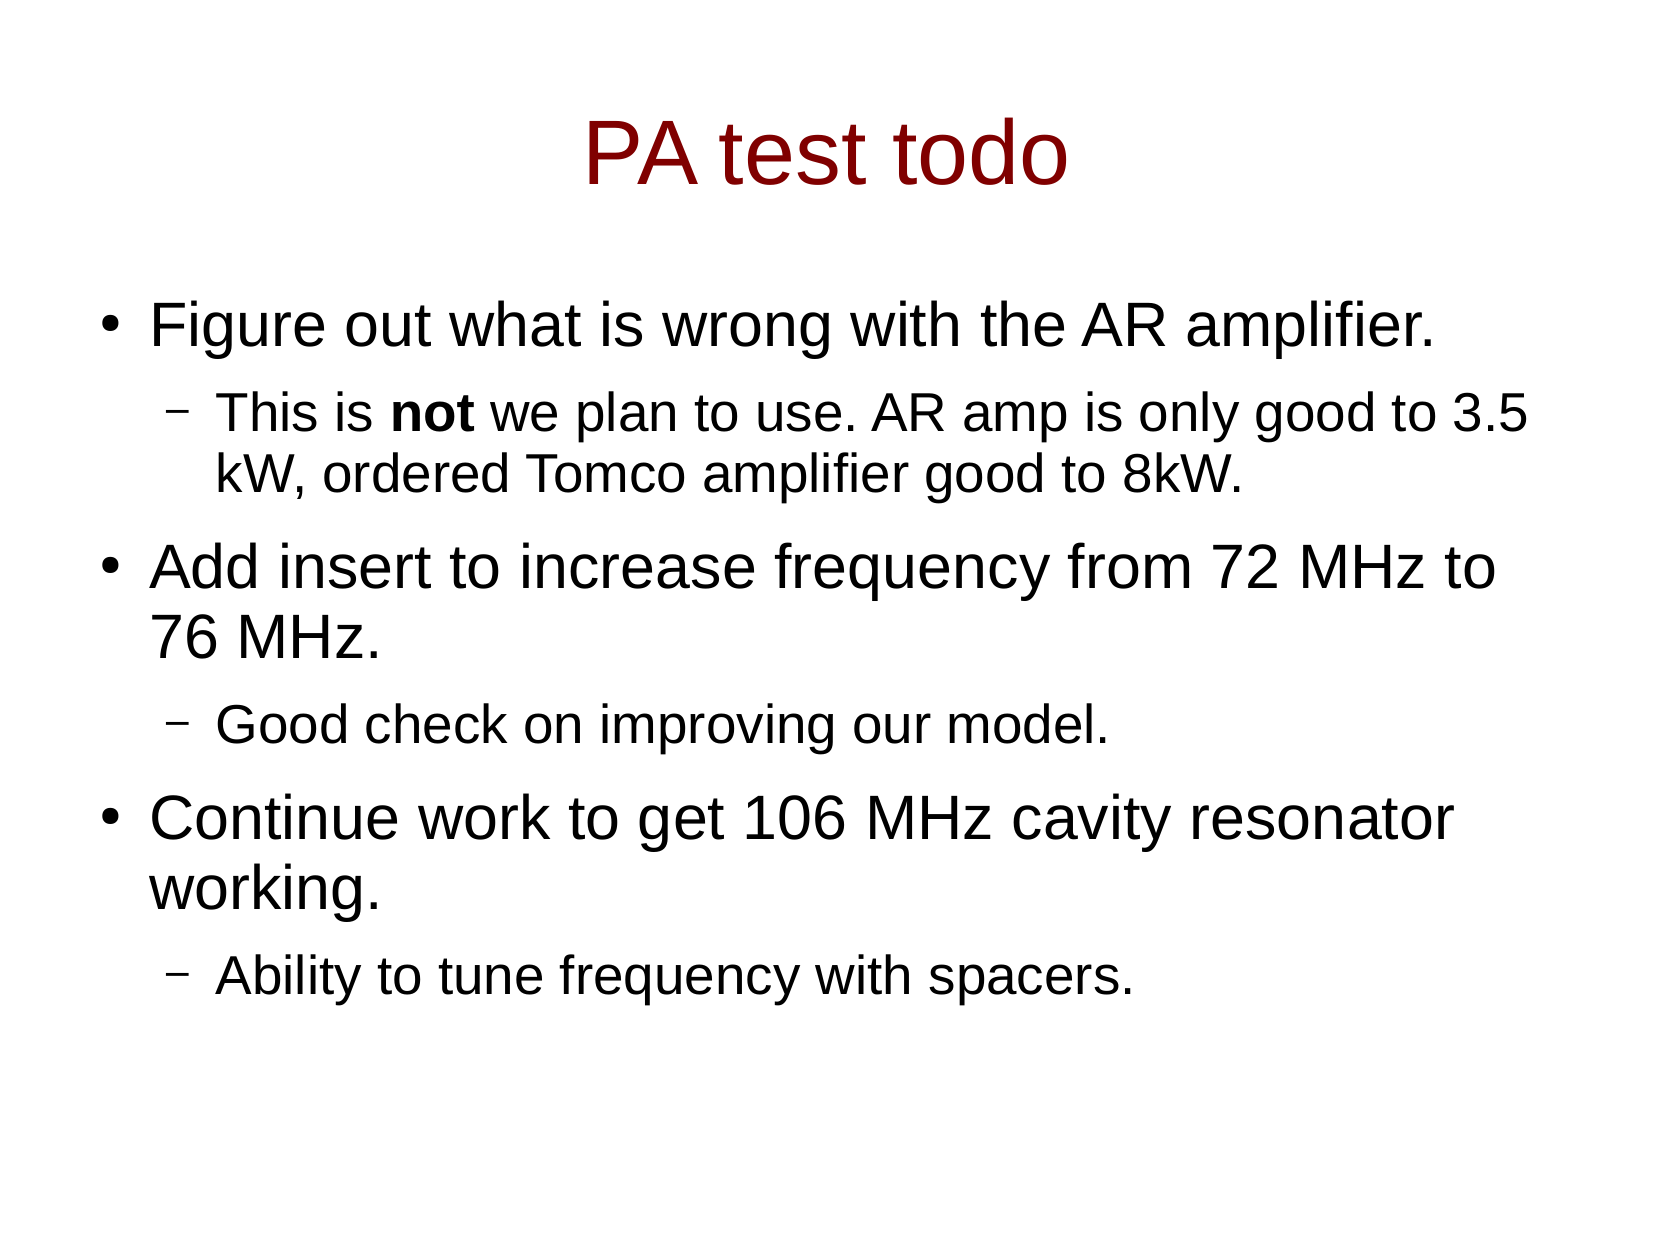

# PA test todo
Figure out what is wrong with the AR amplifier.
This is not we plan to use. AR amp is only good to 3.5 kW, ordered Tomco amplifier good to 8kW.
Add insert to increase frequency from 72 MHz to 76 MHz.
Good check on improving our model.
Continue work to get 106 MHz cavity resonator working.
Ability to tune frequency with spacers.